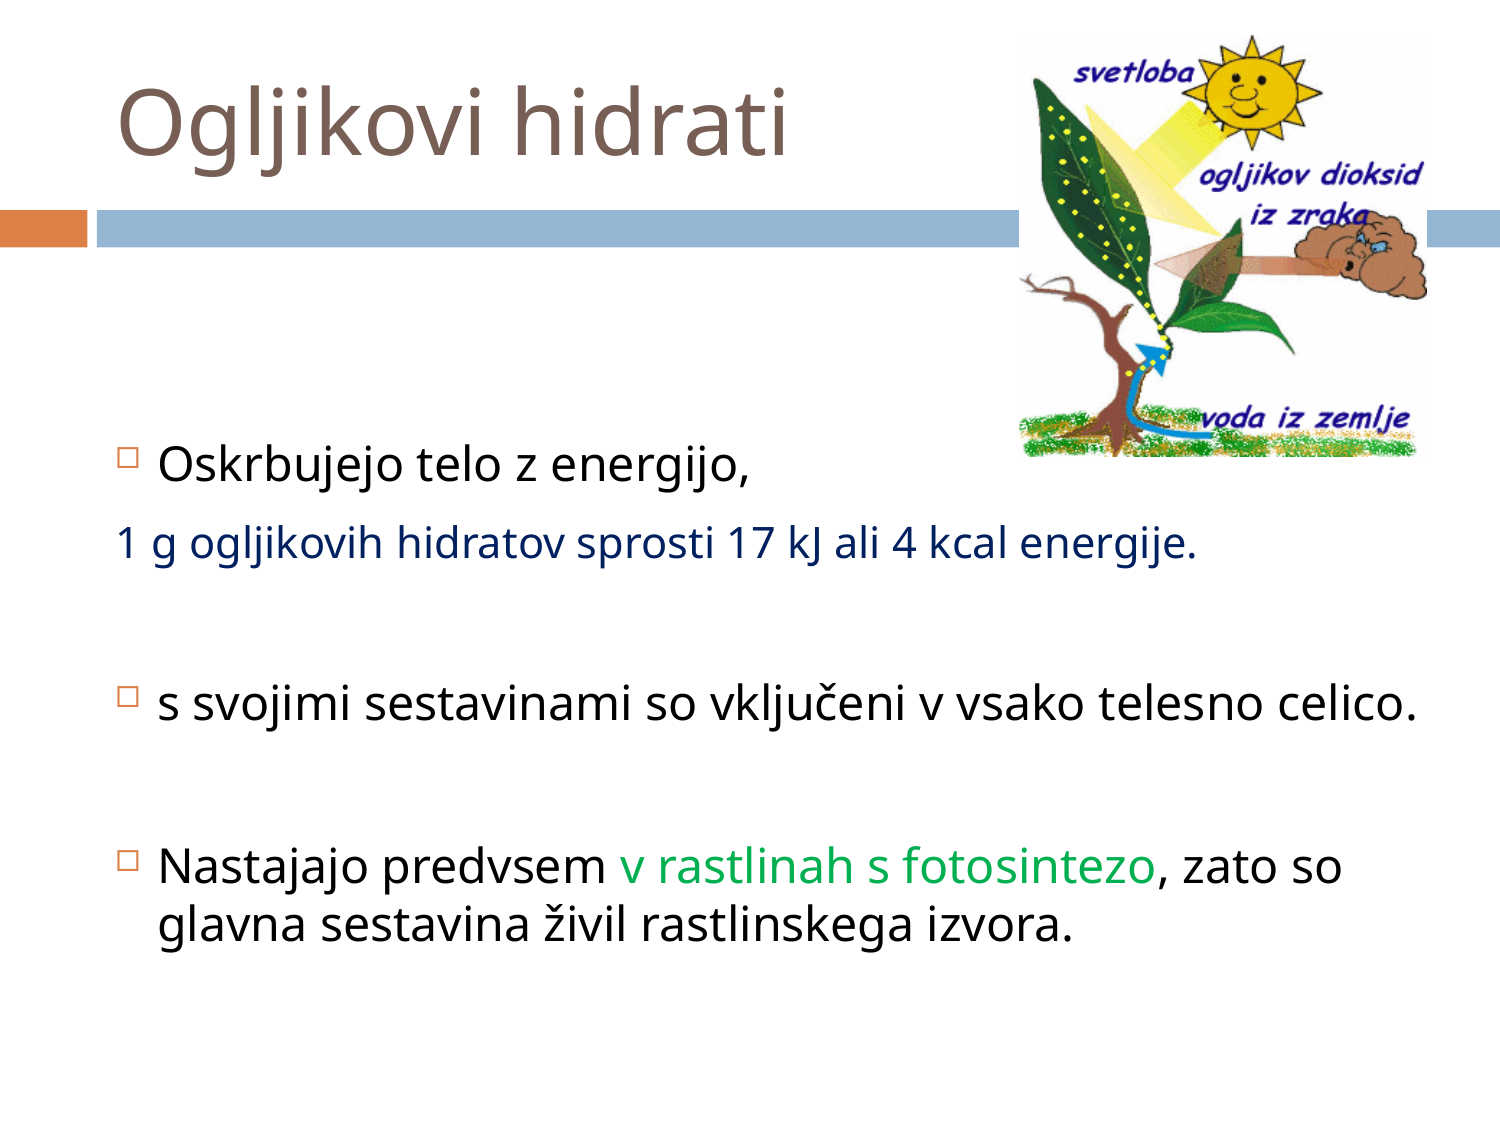

# Ogljikovi hidrati
Oskrbujejo telo z energijo,
1 g ogljikovih hidratov sprosti 17 kJ ali 4 kcal energije.
s svojimi sestavinami so vključeni v vsako telesno celico.
Nastajajo predvsem v rastlinah s fotosintezo, zato so glavna sestavina živil rastlinskega izvora.